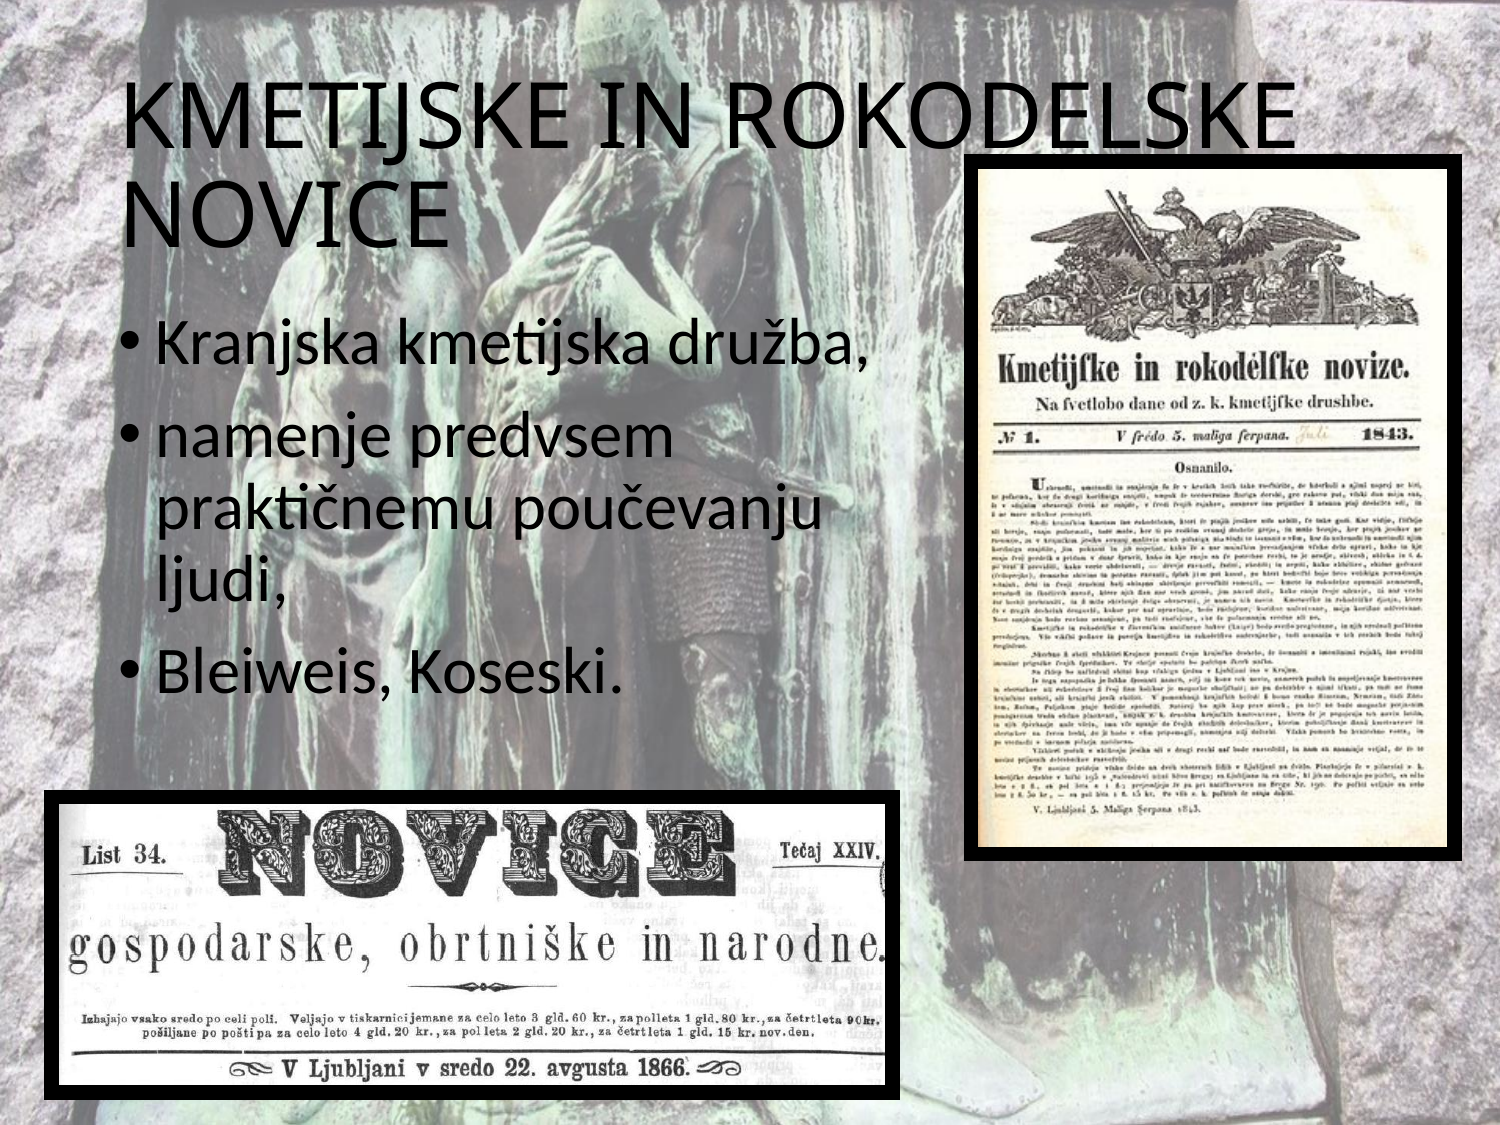

# KMETIJSKE IN ROKODELSKE NOVICE
Kranjska kmetijska družba,
namenje predvsem praktičnemu poučevanju ljudi,
Bleiweis, Koseski.